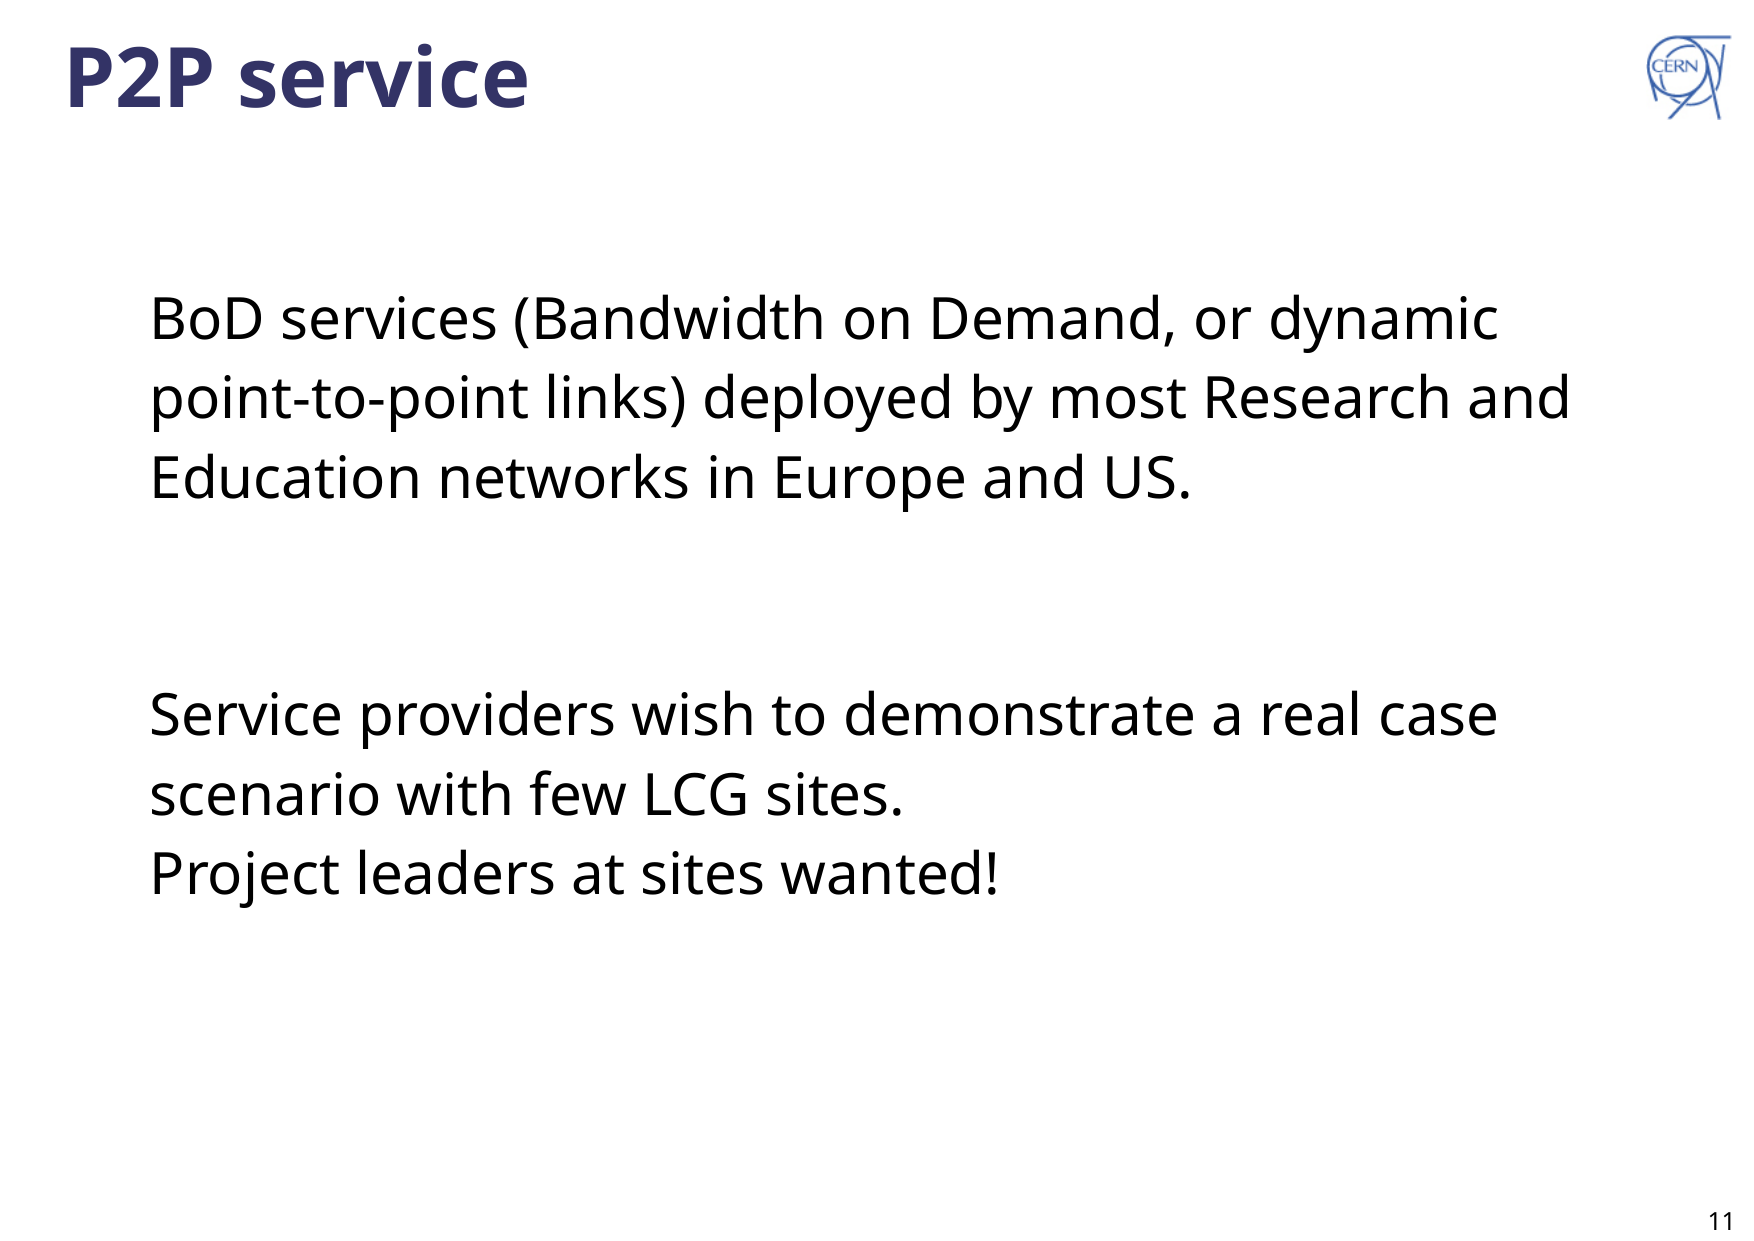

# P2P service
BoD services (Bandwidth on Demand, or dynamic point-to-point links) deployed by most Research and Education networks in Europe and US.
Service providers wish to demonstrate a real case scenario with few LCG sites.
Project leaders at sites wanted!
11